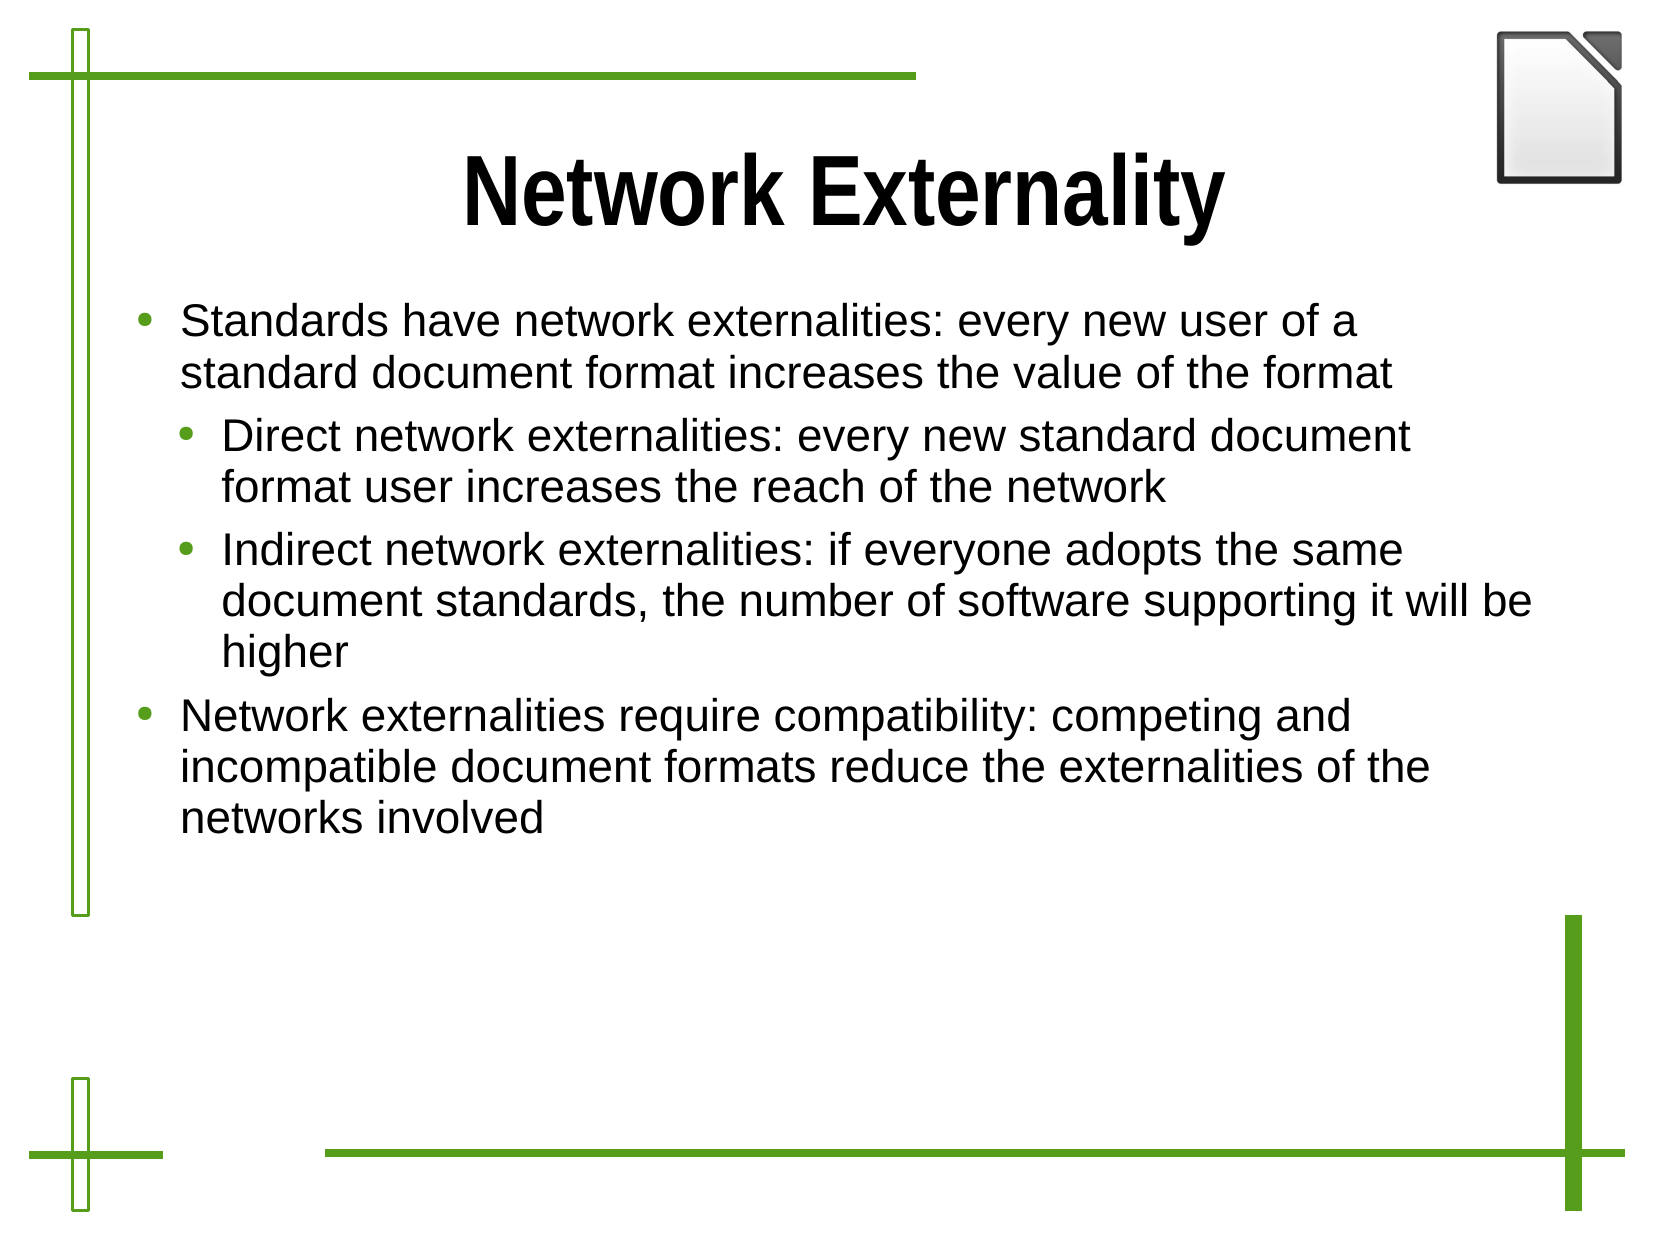

# Network Externality
Standards have network externalities: every new user of a standard document format increases the value of the format
Direct network externalities: every new standard document format user increases the reach of the network
Indirect network externalities: if everyone adopts the same document standards, the number of software supporting it will be higher
Network externalities require compatibility: competing and incompatible document formats reduce the externalities of the networks involved